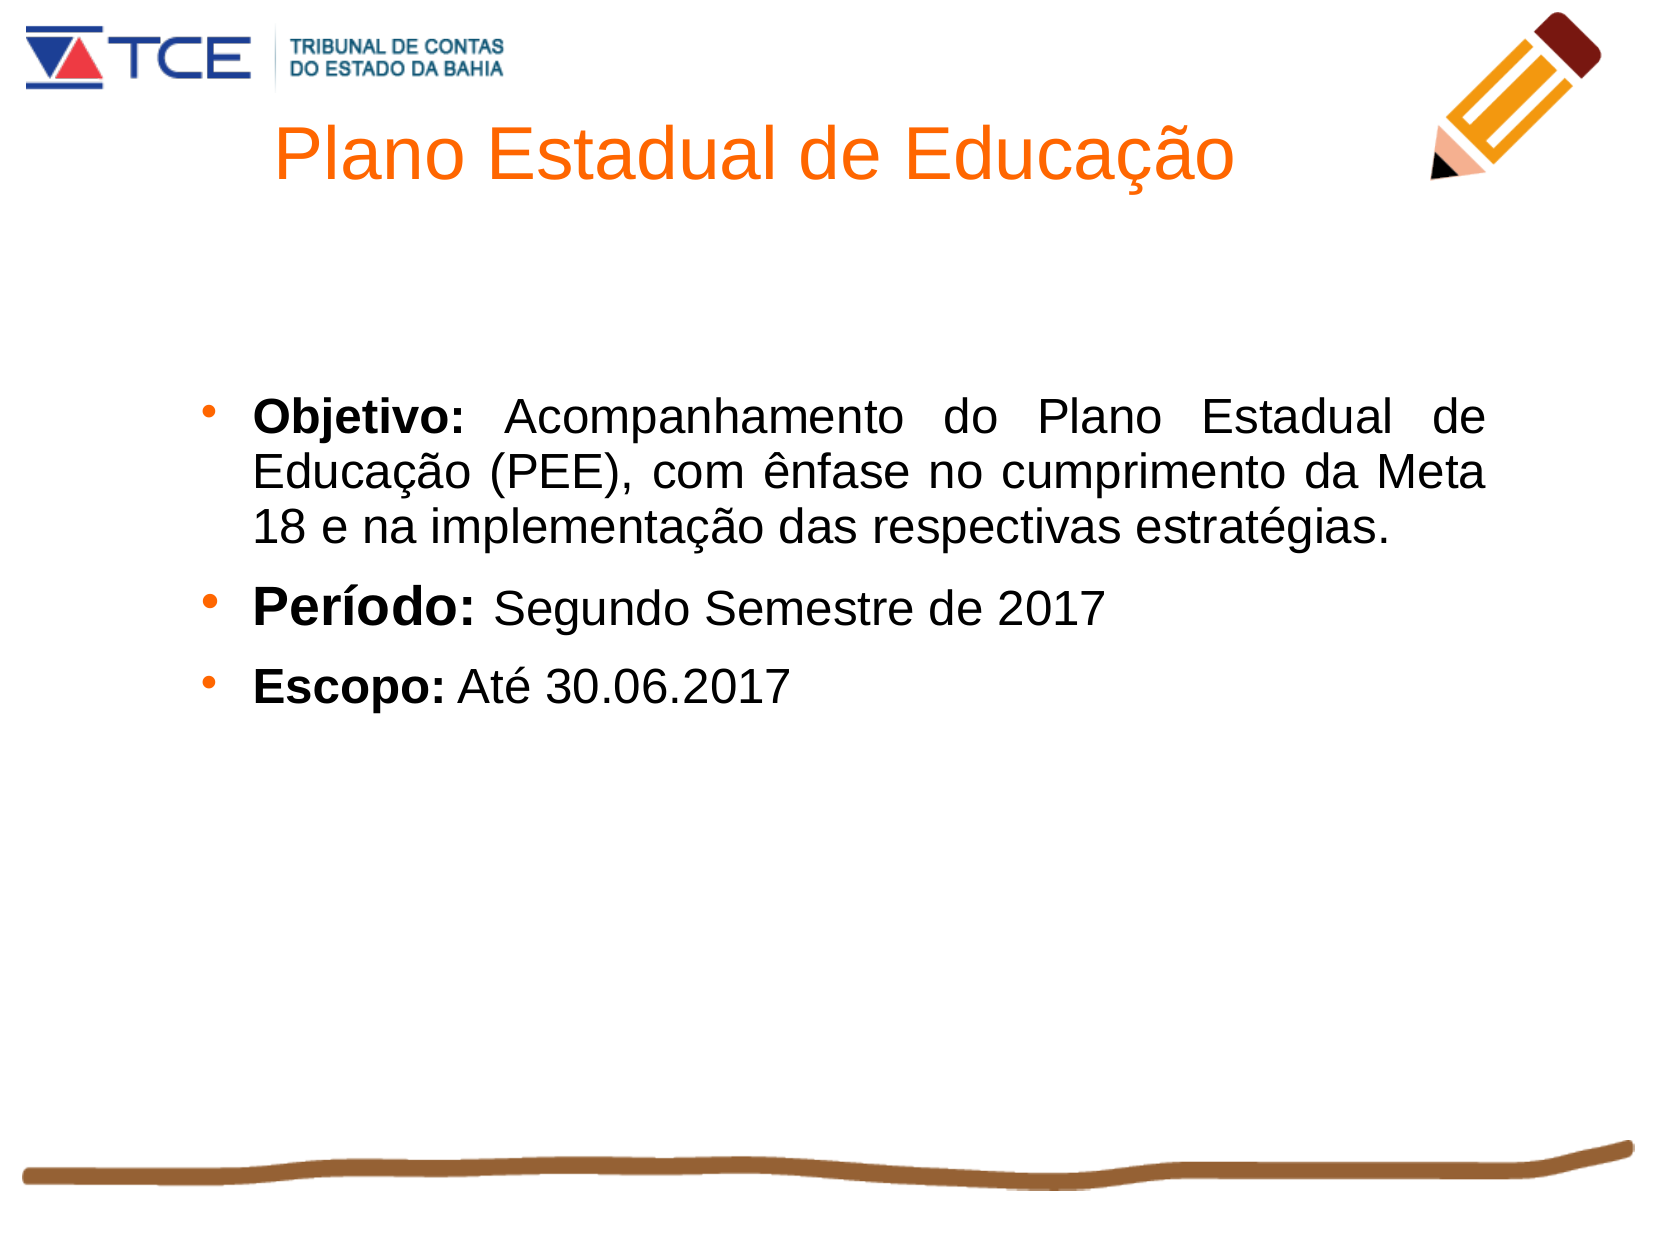

# Plano Estadual de Educação
Objetivo: Acompanhamento do Plano Estadual de Educação (PEE), com ênfase no cumprimento da Meta 18 e na implementação das respectivas estratégias.
Período: Segundo Semestre de 2017
Escopo: Até 30.06.2017